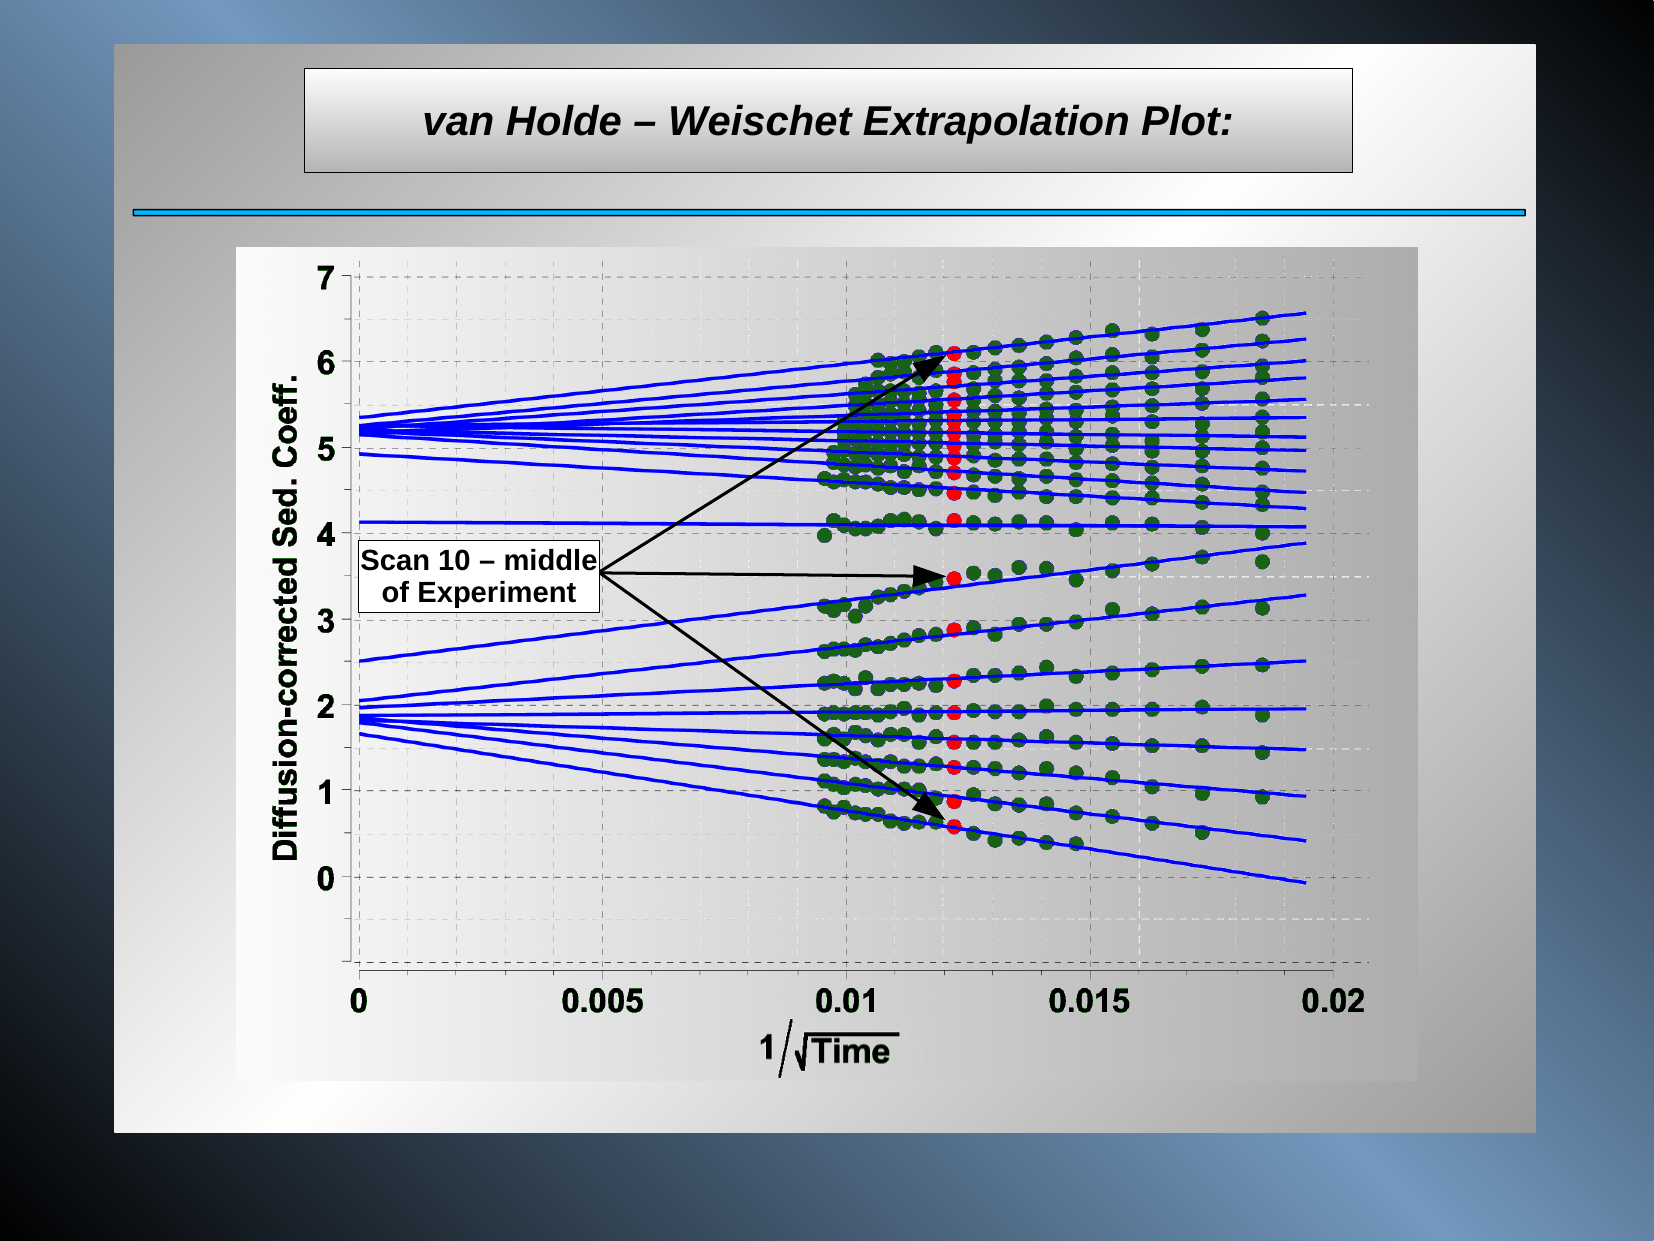

van Holde – Weischet Extrapolation Plot:
Scan 10 – middle
of Experiment